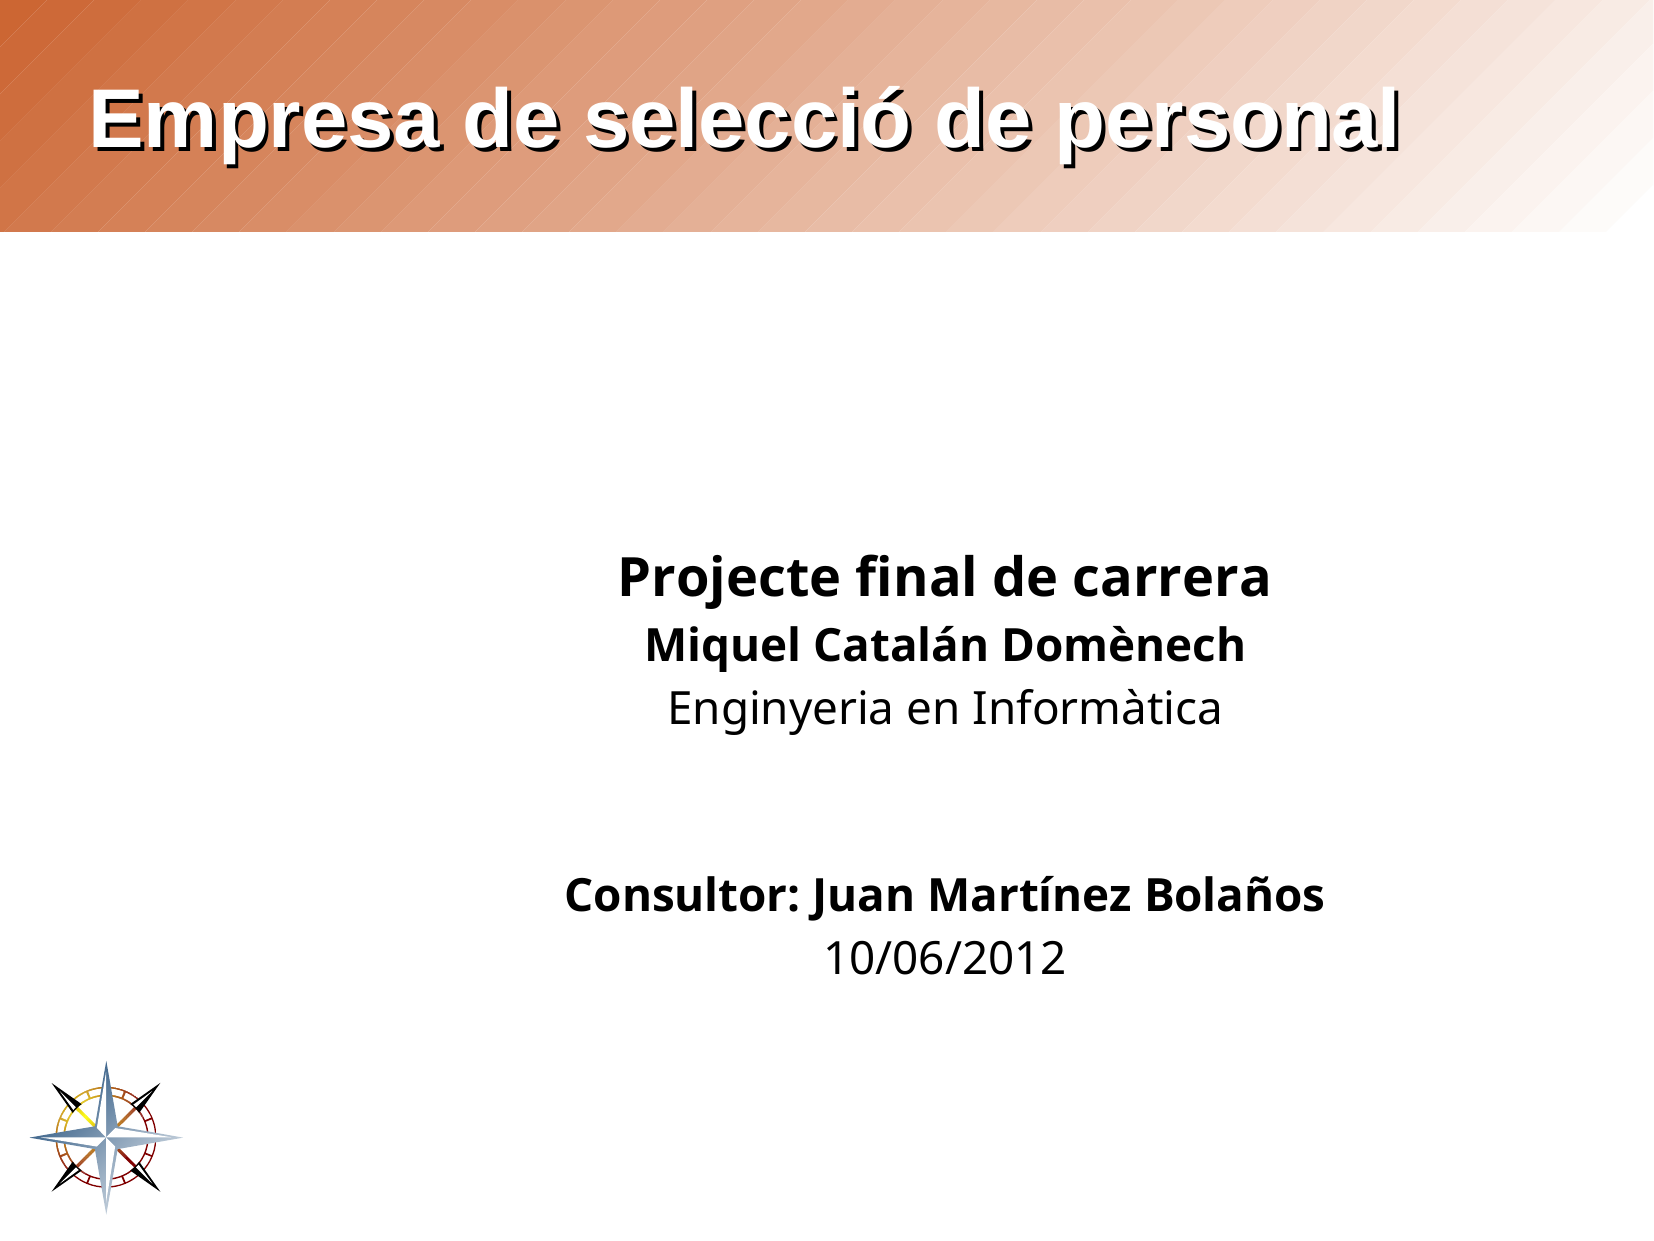

# Empresa de selecció de personal
Projecte final de carrera
Miquel Catalán Domènech
Enginyeria en Informàtica
Consultor: Juan Martínez Bolaños
10/06/2012